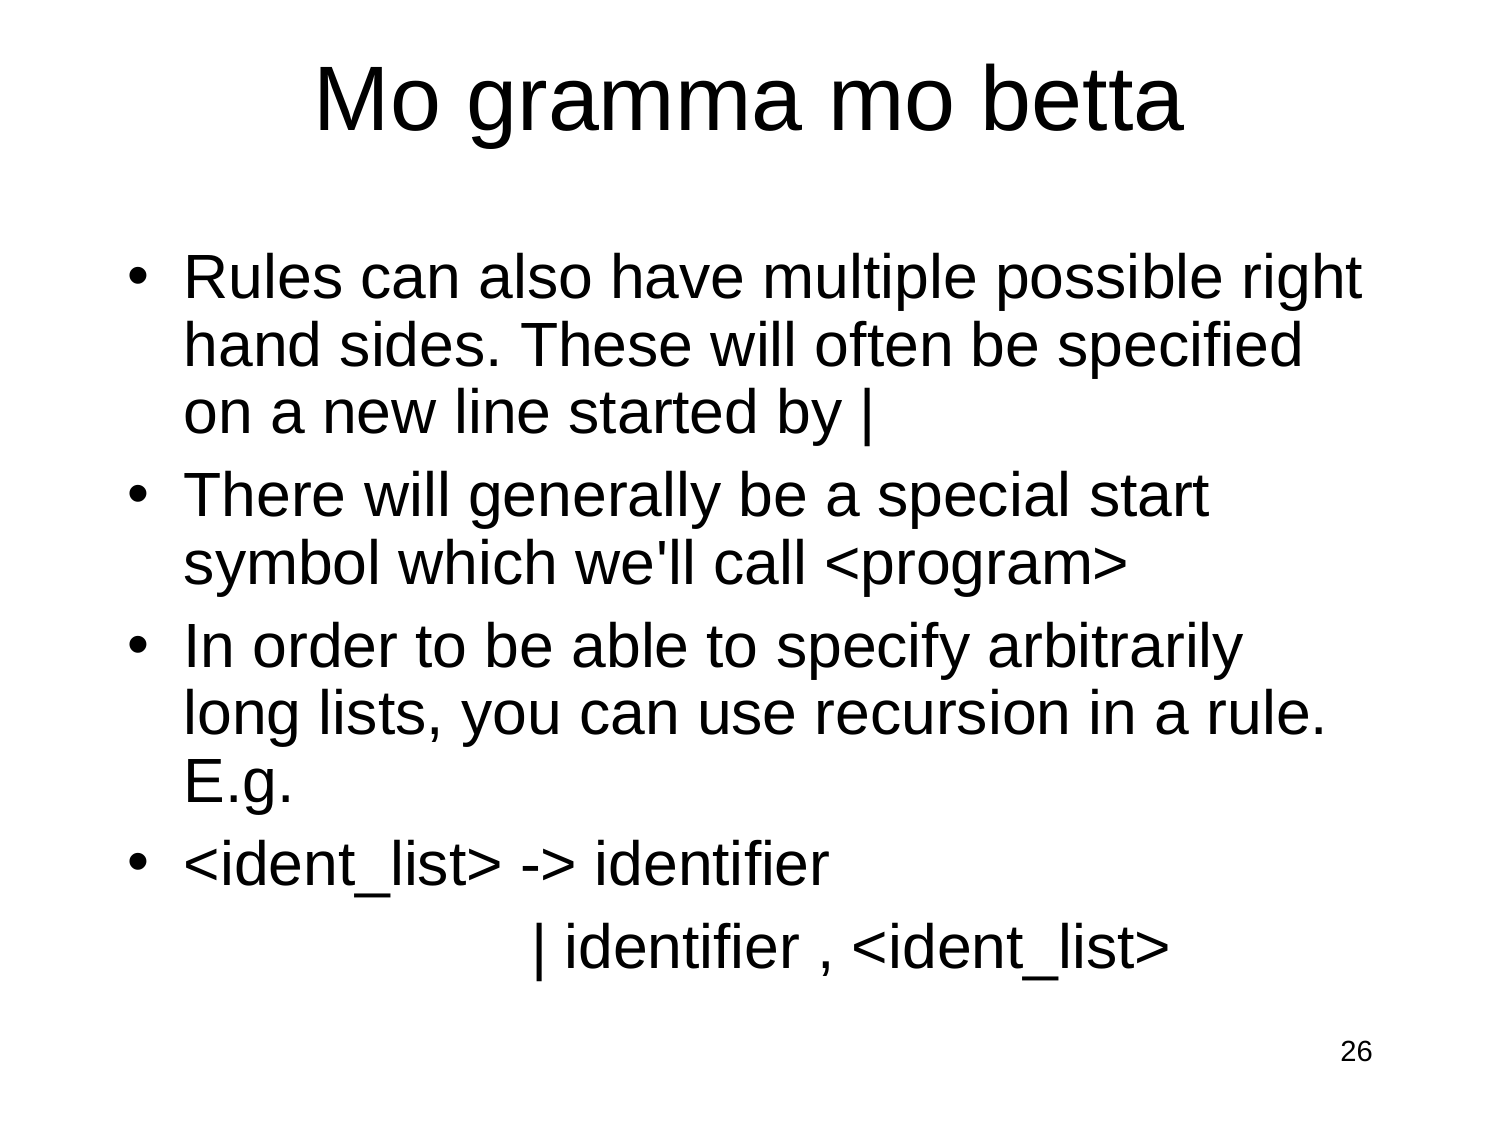

# Mo gramma mo betta
Rules can also have multiple possible right hand sides. These will often be specified on a new line started by |
There will generally be a special start symbol which we'll call <program>
In order to be able to specify arbitrarily long lists, you can use recursion in a rule. E.g.
<ident_list> -> identifier
			 | identifier , <ident_list>